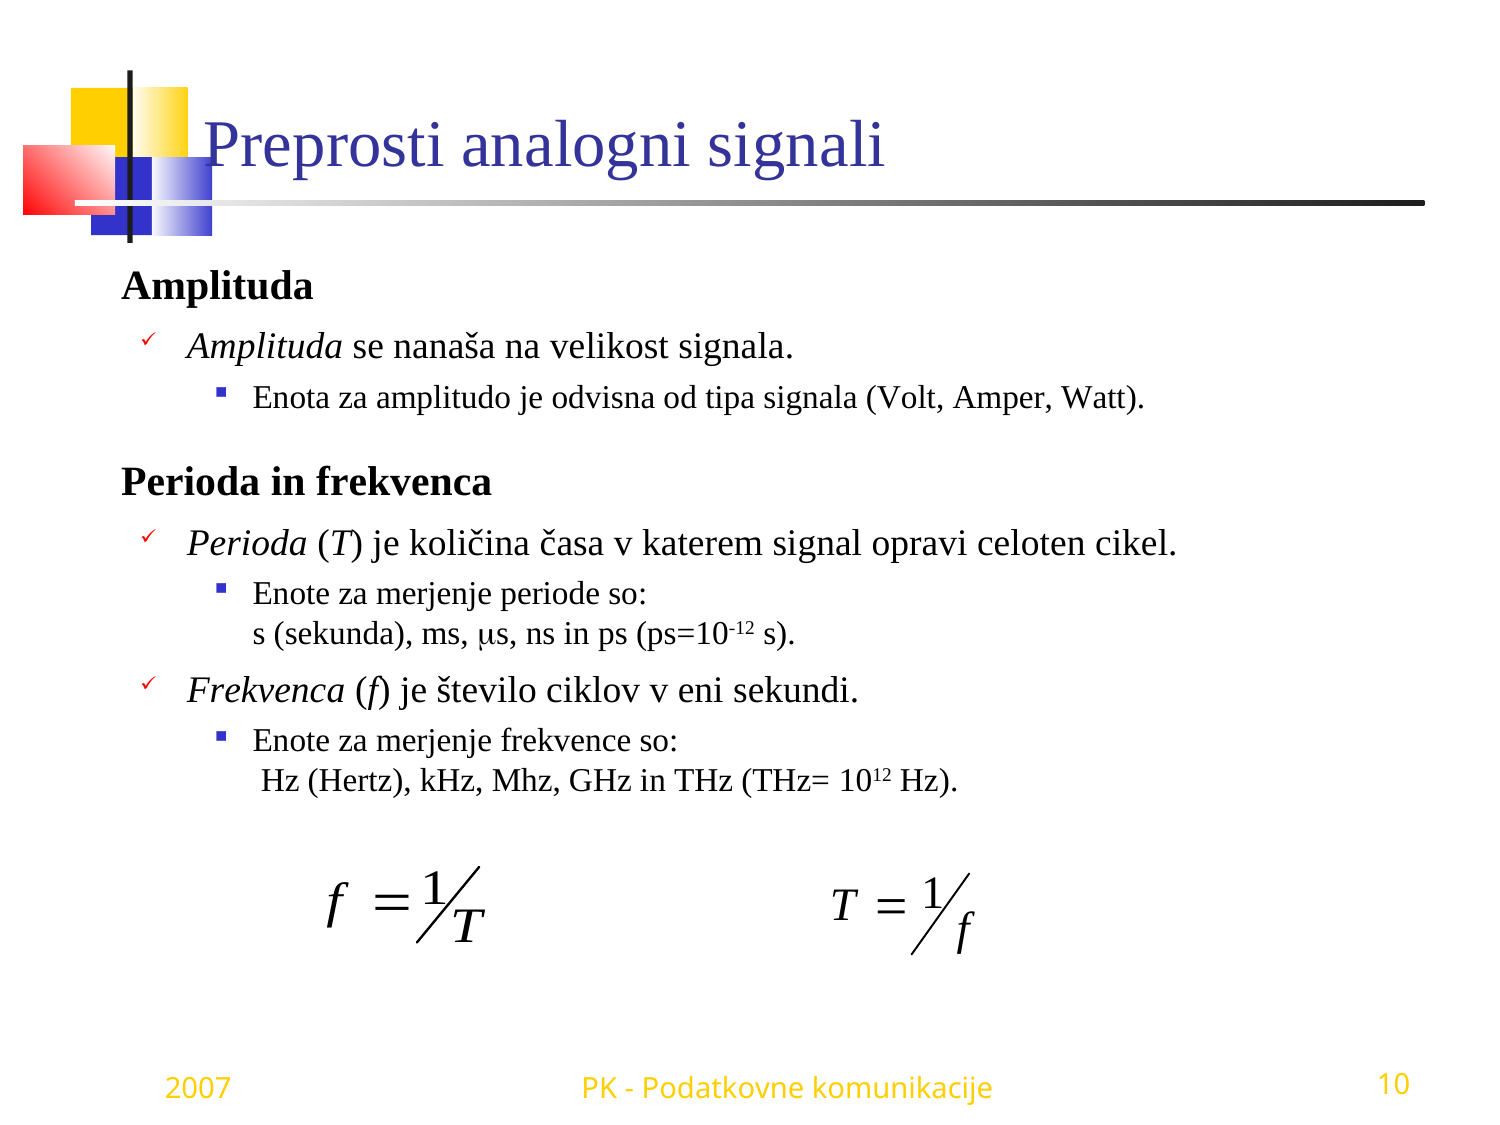

# Preprosti analogni signali
	Amplituda
Amplituda se nanaša na velikost signala.
Enota za amplitudo je odvisna od tipa signala (Volt, Amper, Watt).
	Perioda in frekvenca
Perioda (T) je količina časa v katerem signal opravi celoten cikel.
Enote za merjenje periode so:
s (sekunda), ms, s, ns in ps (ps=10-12 s).
Frekvenca (f) je število ciklov v eni sekundi.
Enote za merjenje frekvence so:
 Hz (Hertz), kHz, Mhz, GHz in THz (THz= 1012 Hz).
2007
PK - Podatkovne komunikacije